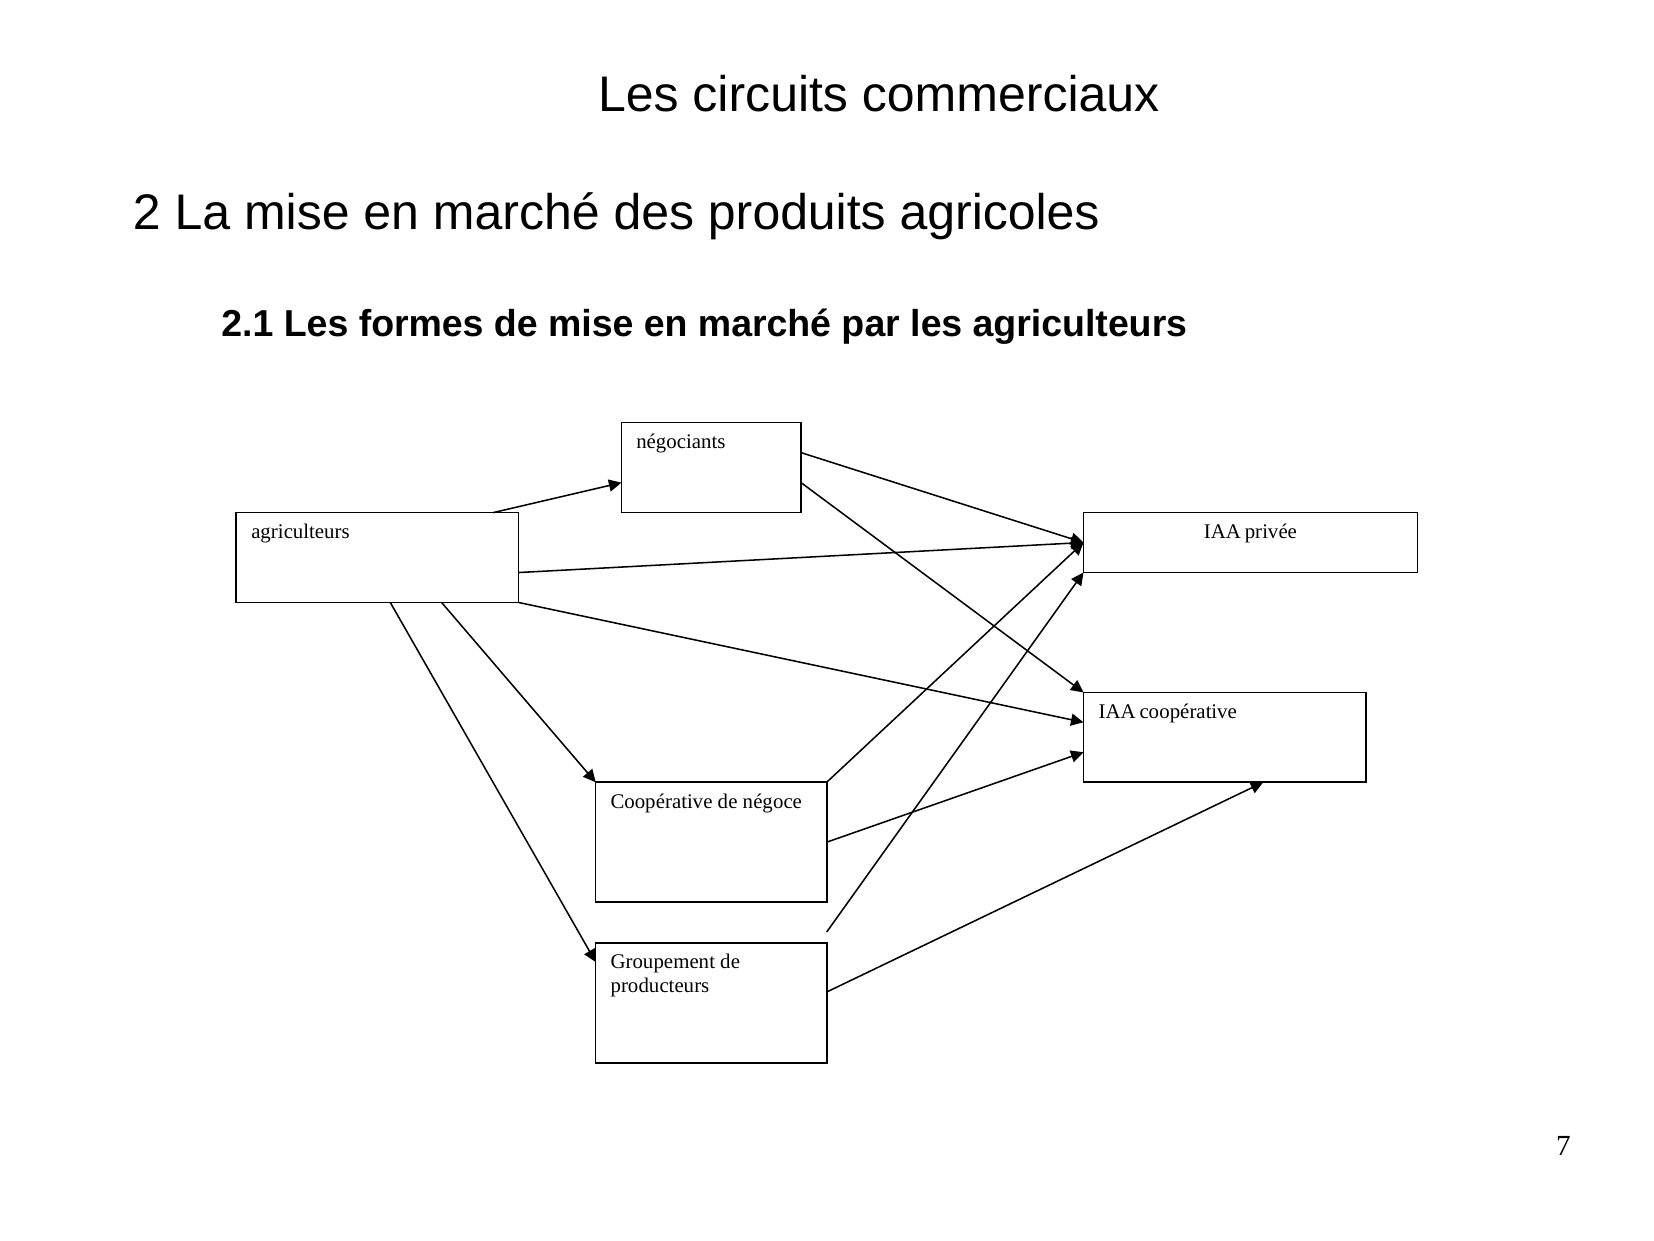

Les circuits commerciaux
2 La mise en marché des produits agricoles
2.1 Les formes de mise en marché par les agriculteurs
négociants
agriculteurs
IAA privée
IAA coopérative
Coopérative de négoce
Groupement de producteurs
7